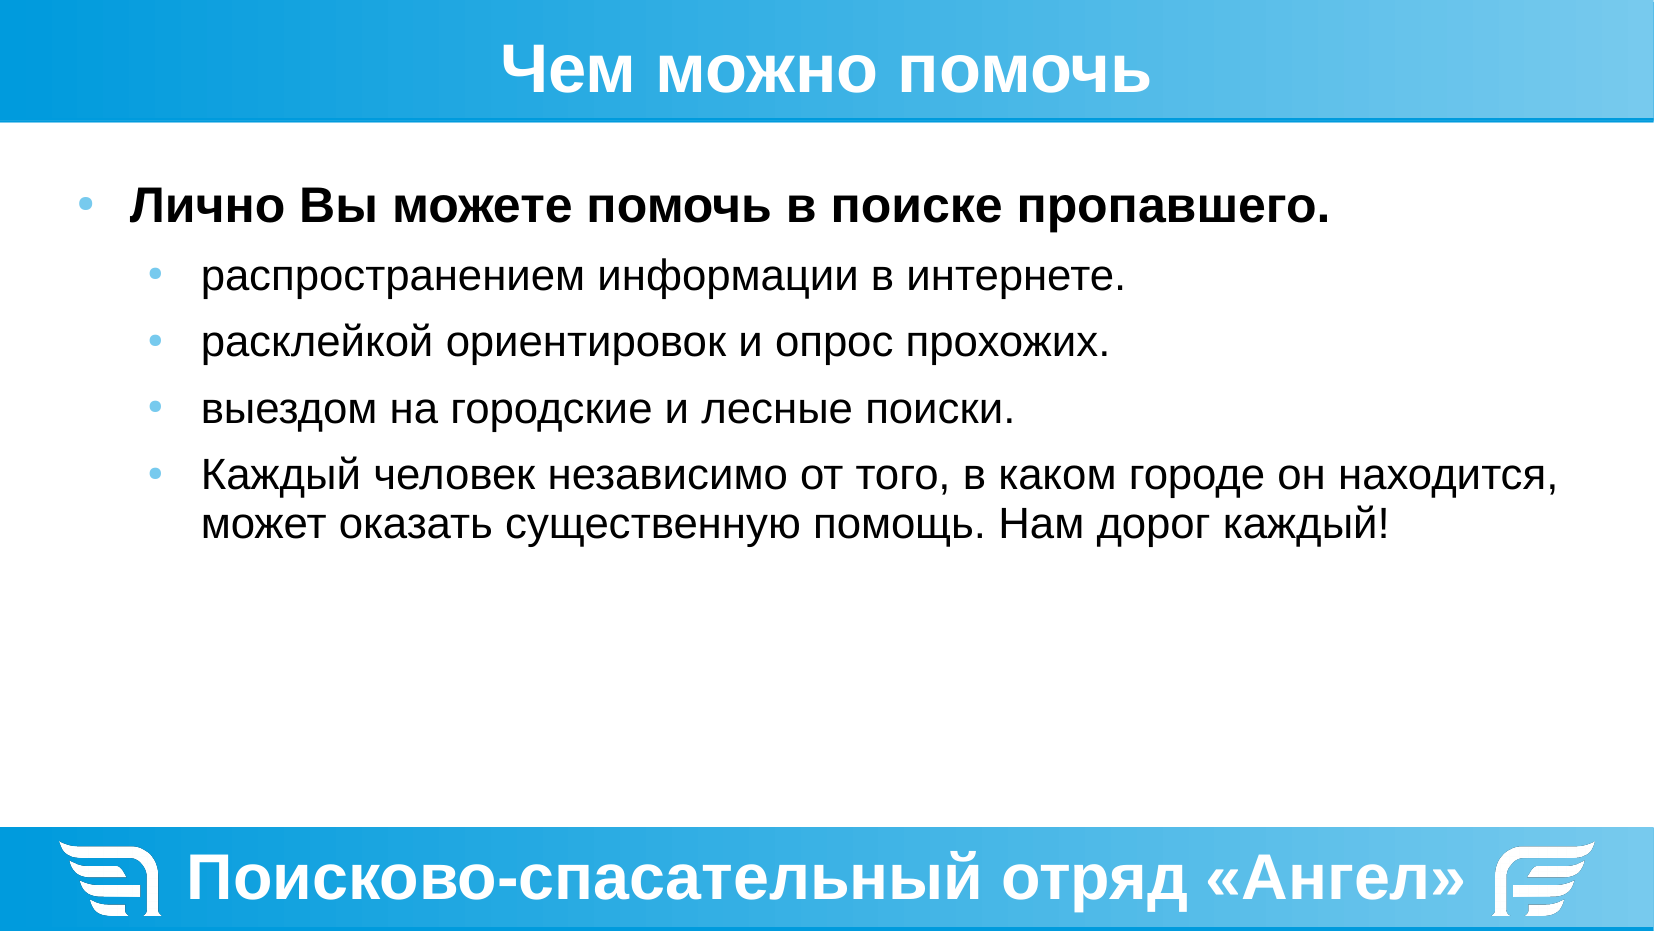

# Чем можно помочь
Лично Вы можете помочь в поиске пропавшего.
распространением информации в интернете.
расклейкой ориентировок и опрос прохожих.
выездом на городские и лесные поиски.
Каждый человек независимо от того, в каком городе он находится, может оказать существенную помощь. Нам дорог каждый!